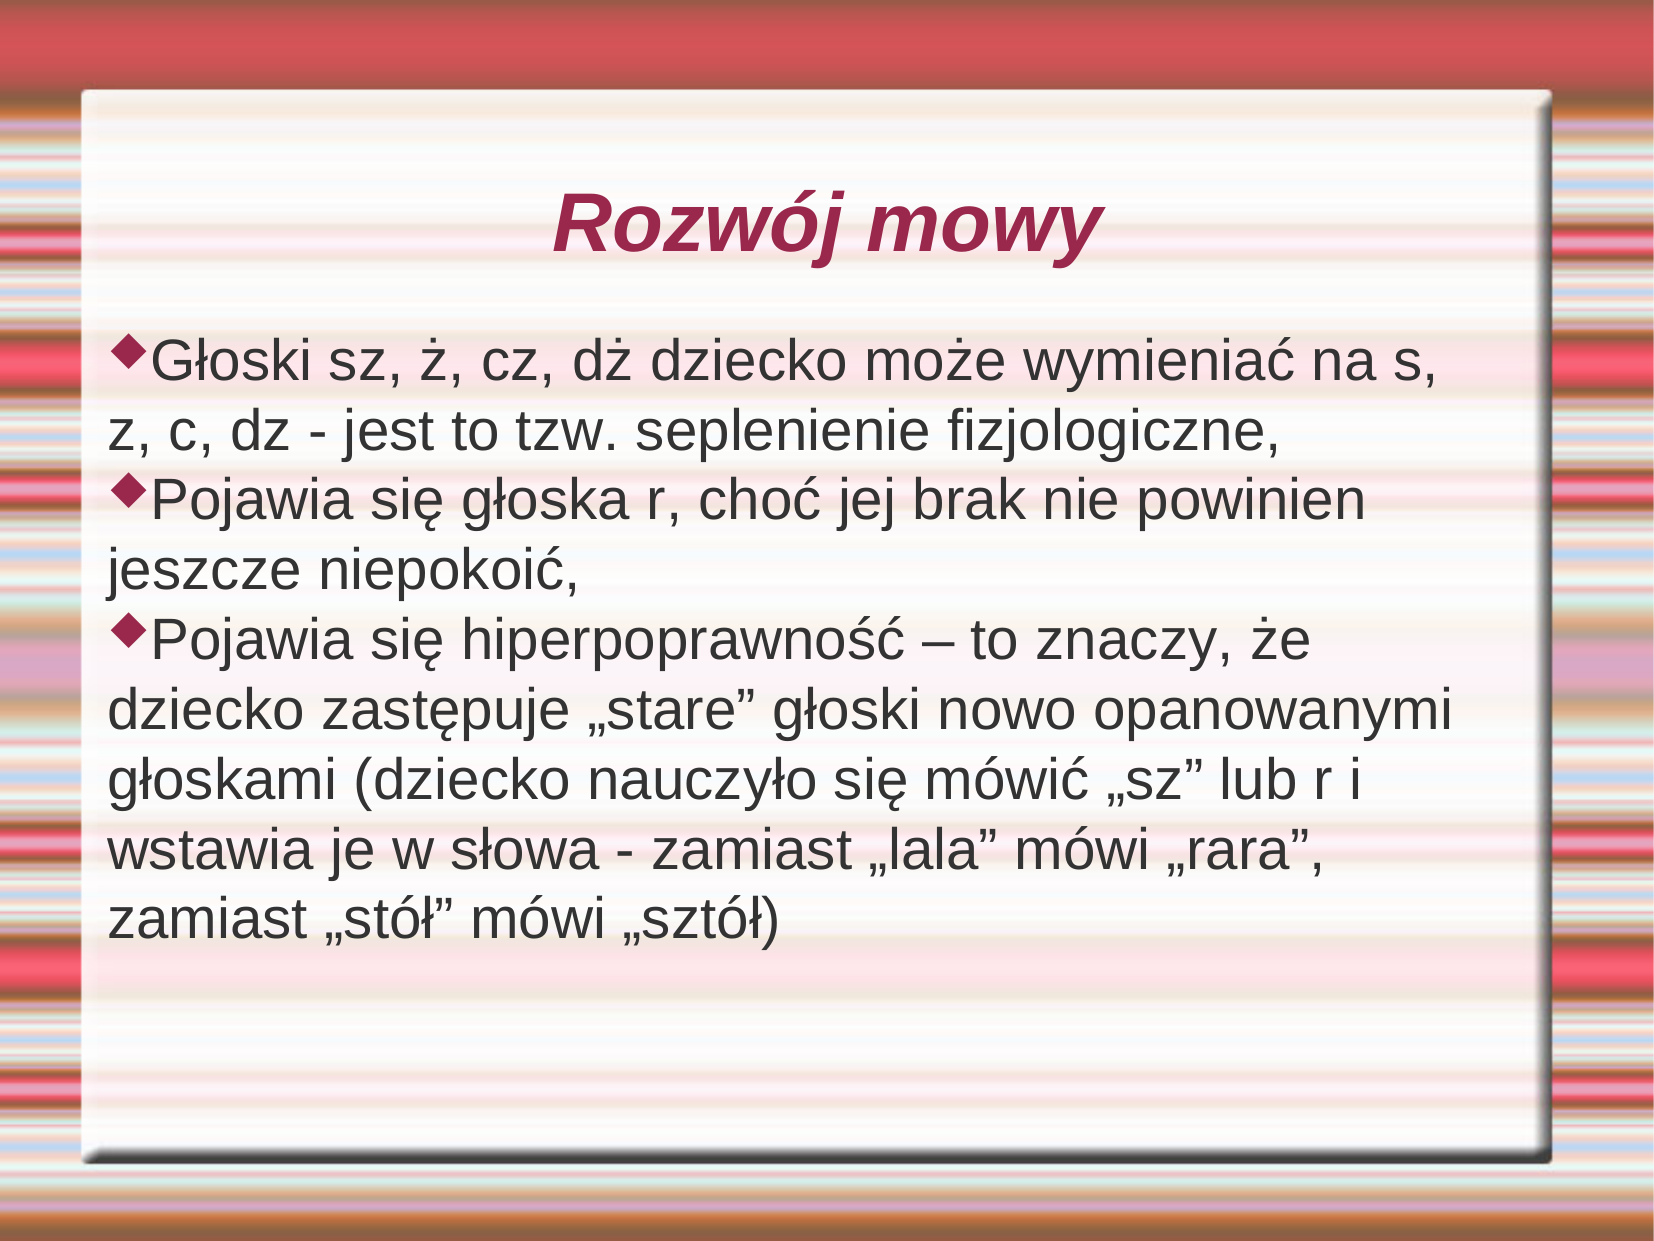

# Rozwój mowy
Głoski sz, ż, cz, dż dziecko może wymieniać na s, z, c, dz - jest to tzw. seplenienie fizjologiczne,
Pojawia się głoska r, choć jej brak nie powinien jeszcze niepokoić,
Pojawia się hiperpoprawność – to znaczy, że dziecko zastępuje „stare” głoski nowo opanowanymi głoskami (dziecko nauczyło się mówić „sz” lub r i wstawia je w słowa - zamiast „lala” mówi „rara”, zamiast „stół” mówi „sztół)